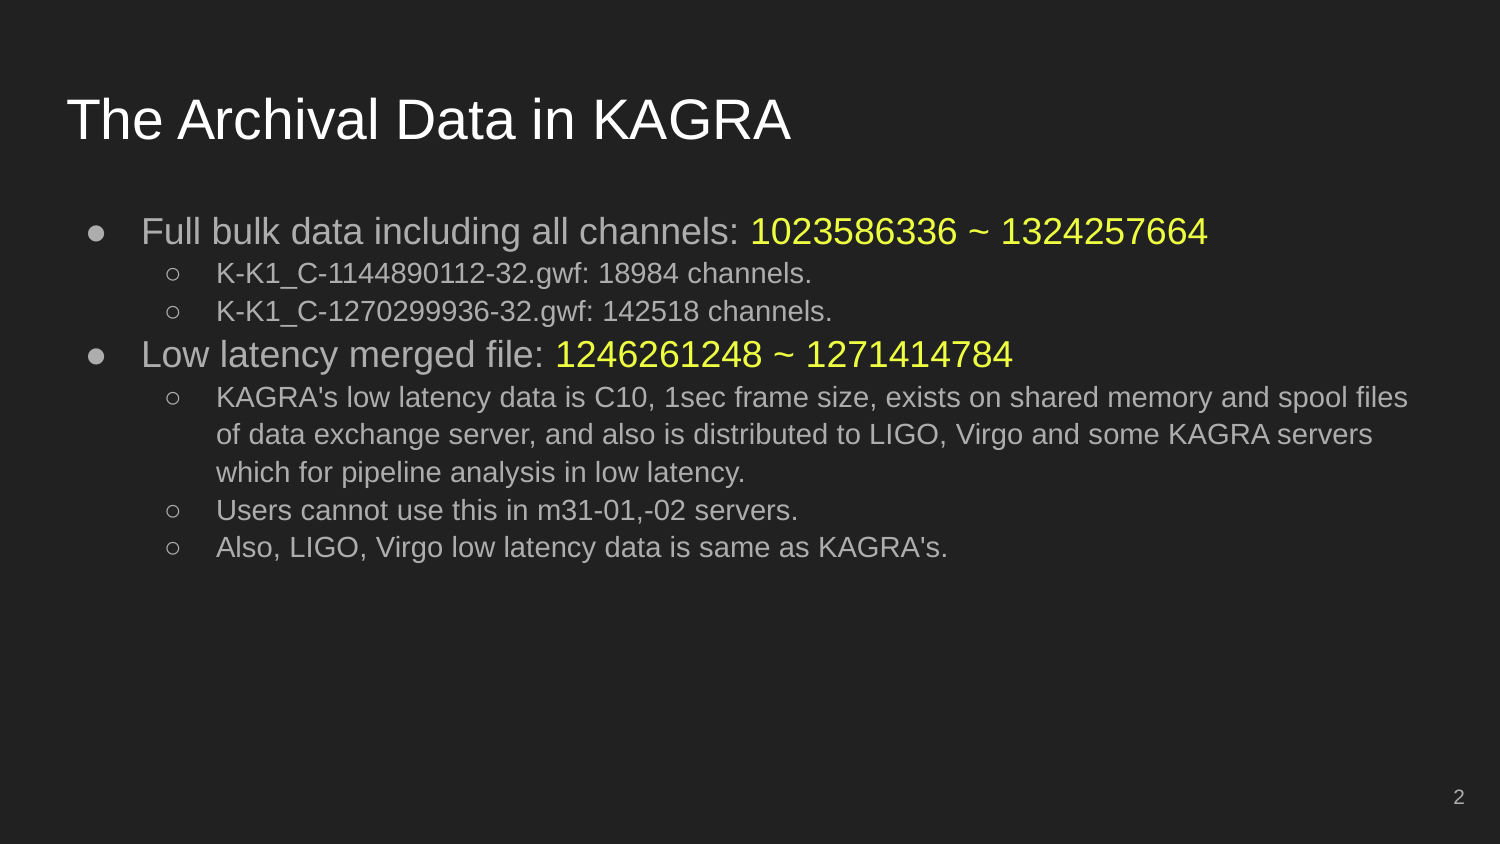

# The Archival Data in KAGRA
Full bulk data including all channels: 1023586336 ~ 1324257664
K-K1_C-1144890112-32.gwf: 18984 channels.
K-K1_C-1270299936-32.gwf: 142518 channels.
Low latency merged file: 1246261248 ~ 1271414784
KAGRA's low latency data is C10, 1sec frame size, exists on shared memory and spool files of data exchange server, and also is distributed to LIGO, Virgo and some KAGRA servers which for pipeline analysis in low latency.
Users cannot use this in m31-01,-02 servers.
Also, LIGO, Virgo low latency data is same as KAGRA's.